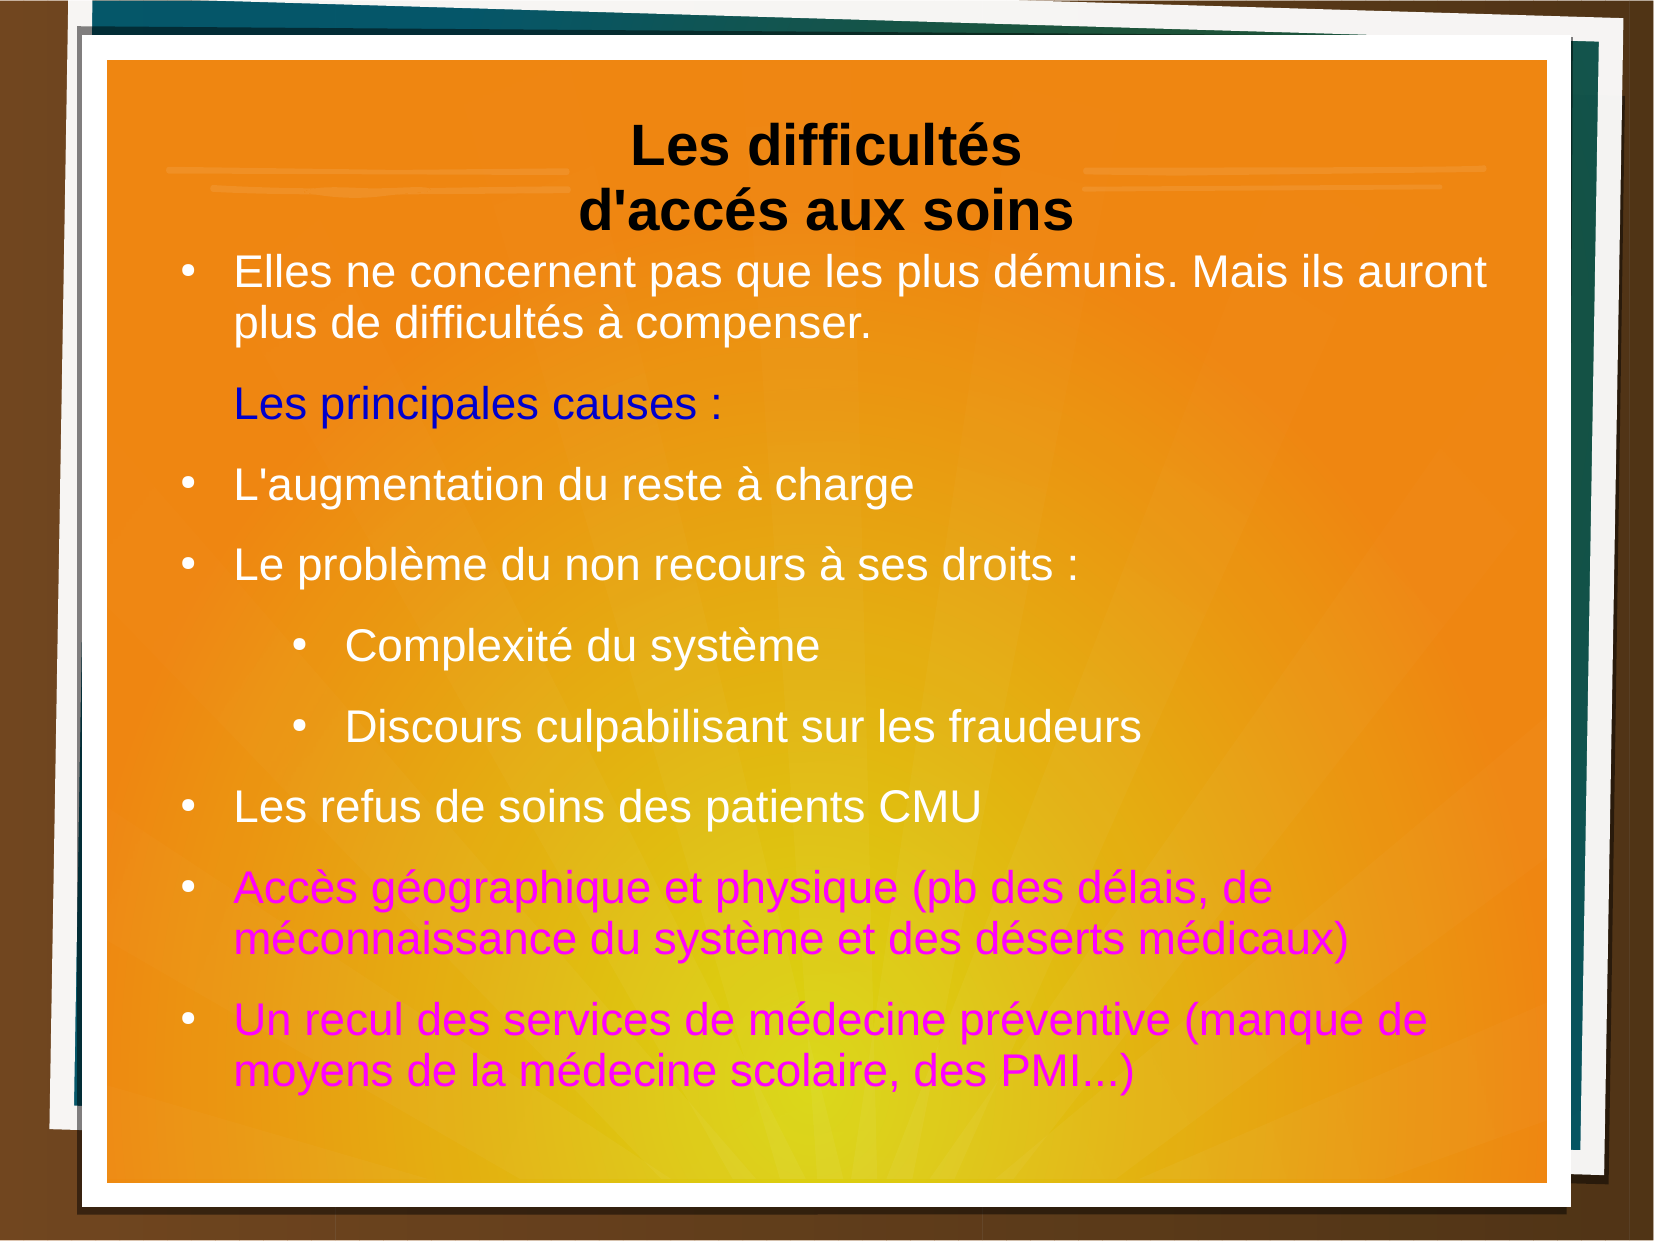

# Les difficultés d'accés aux soins
Elles ne concernent pas que les plus démunis. Mais ils auront plus de difficultés à compenser.
Les principales causes :
L'augmentation du reste à charge
Le problème du non recours à ses droits :
Complexité du système
Discours culpabilisant sur les fraudeurs
Les refus de soins des patients CMU
Accès géographique et physique (pb des délais, de méconnaissance du système et des déserts médicaux)
Un recul des services de médecine préventive (manque de moyens de la médecine scolaire, des PMI...)